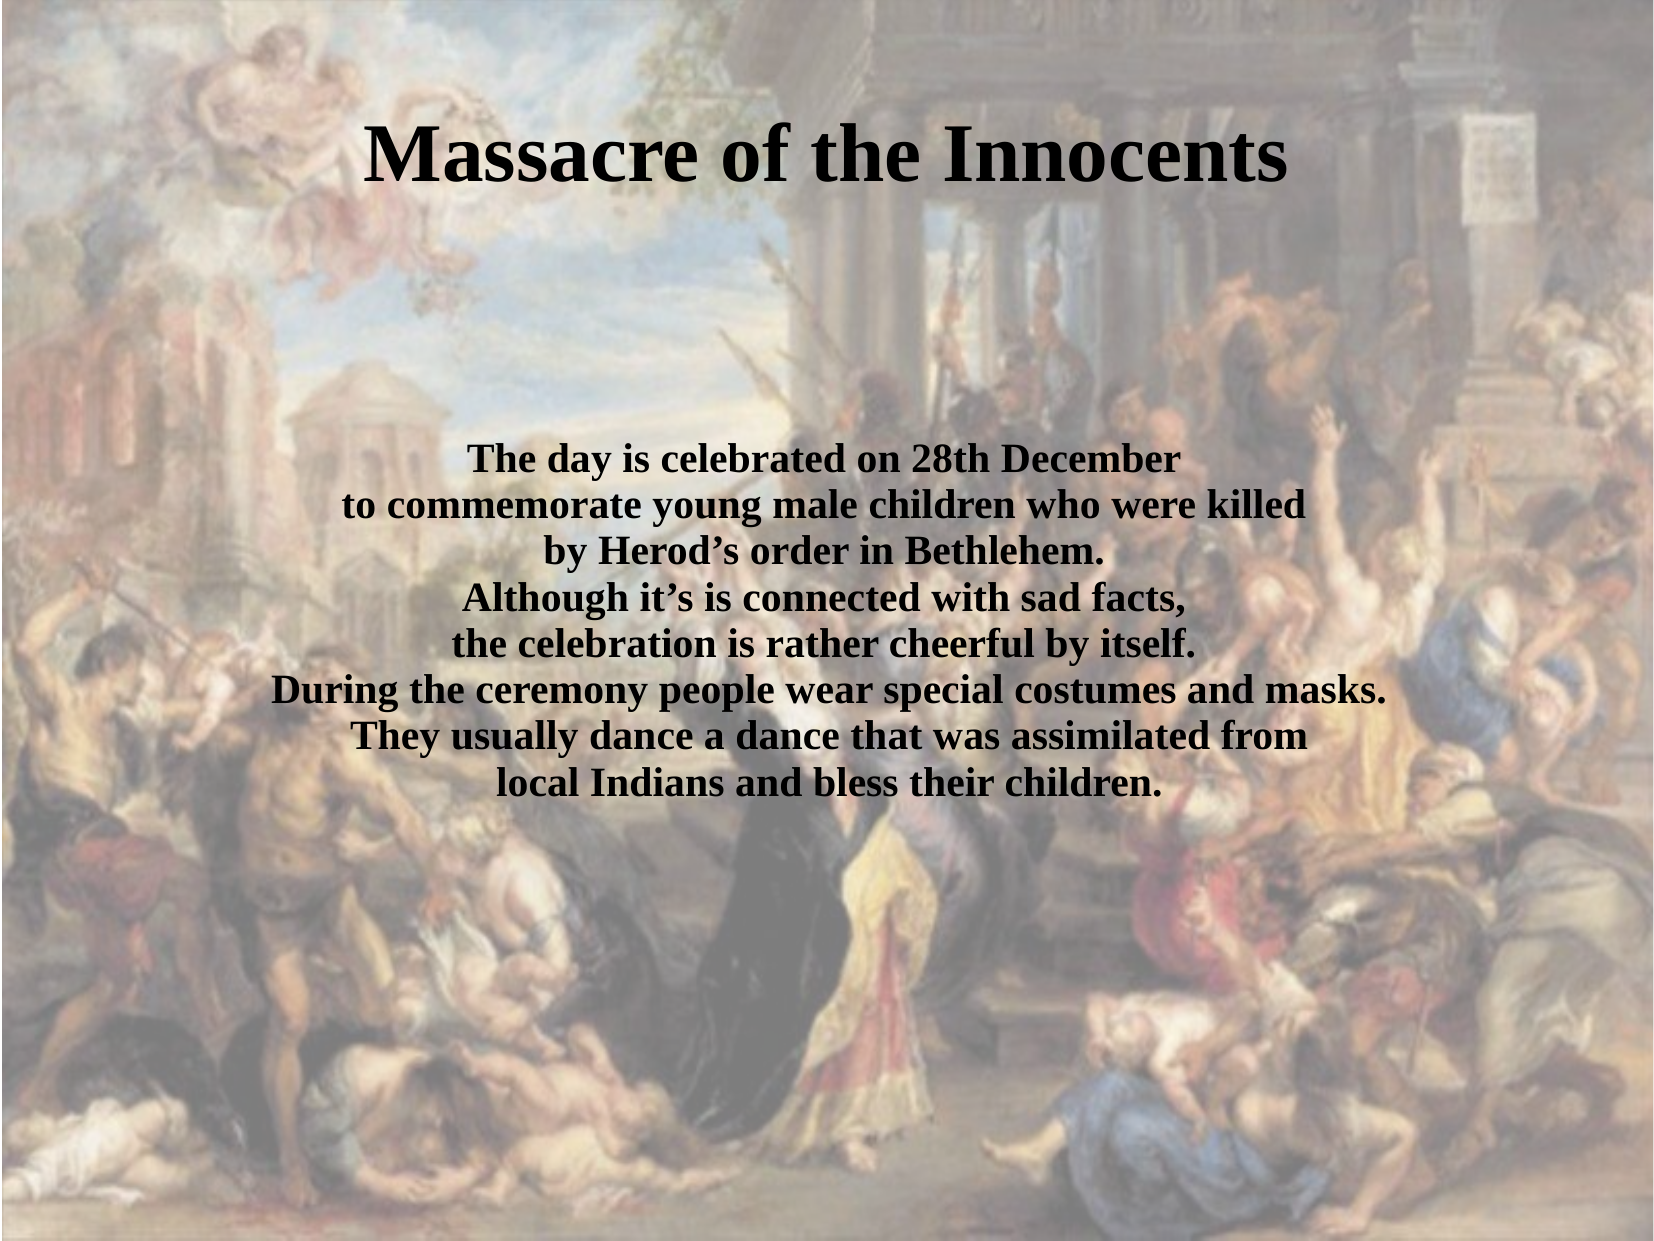

The day is celebrated on 28th December
to commemorate young male children who were killed
by Herod’s order in Bethlehem.
Although it’s is connected with sad facts,
the celebration is rather cheerful by itself.
During the ceremony people wear special costumes and masks.
 They usually dance a dance that was assimilated from
local Indians and bless their children.
# Massacre of the Innocents